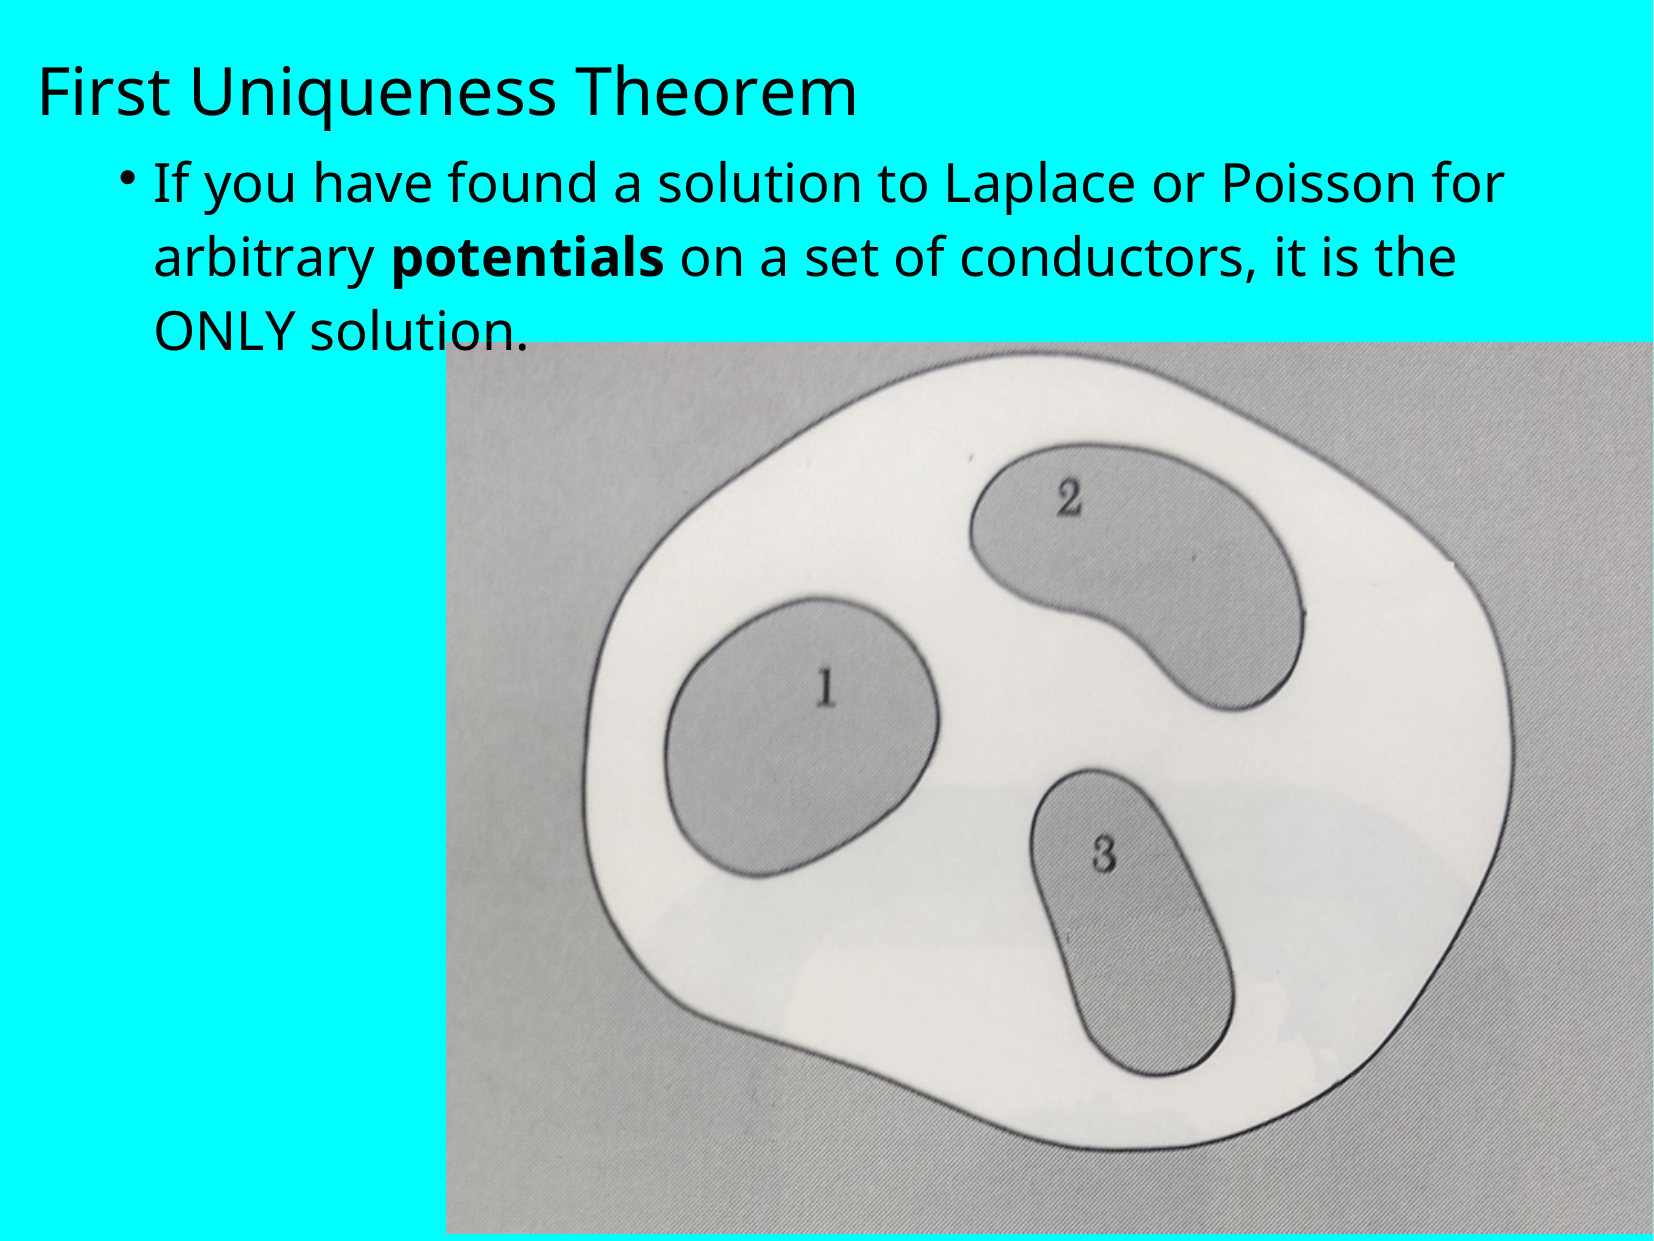

First Uniqueness Theorem
If you have found a solution to Laplace or Poisson for arbitrary potentials on a set of conductors, it is the ONLY solution.
8